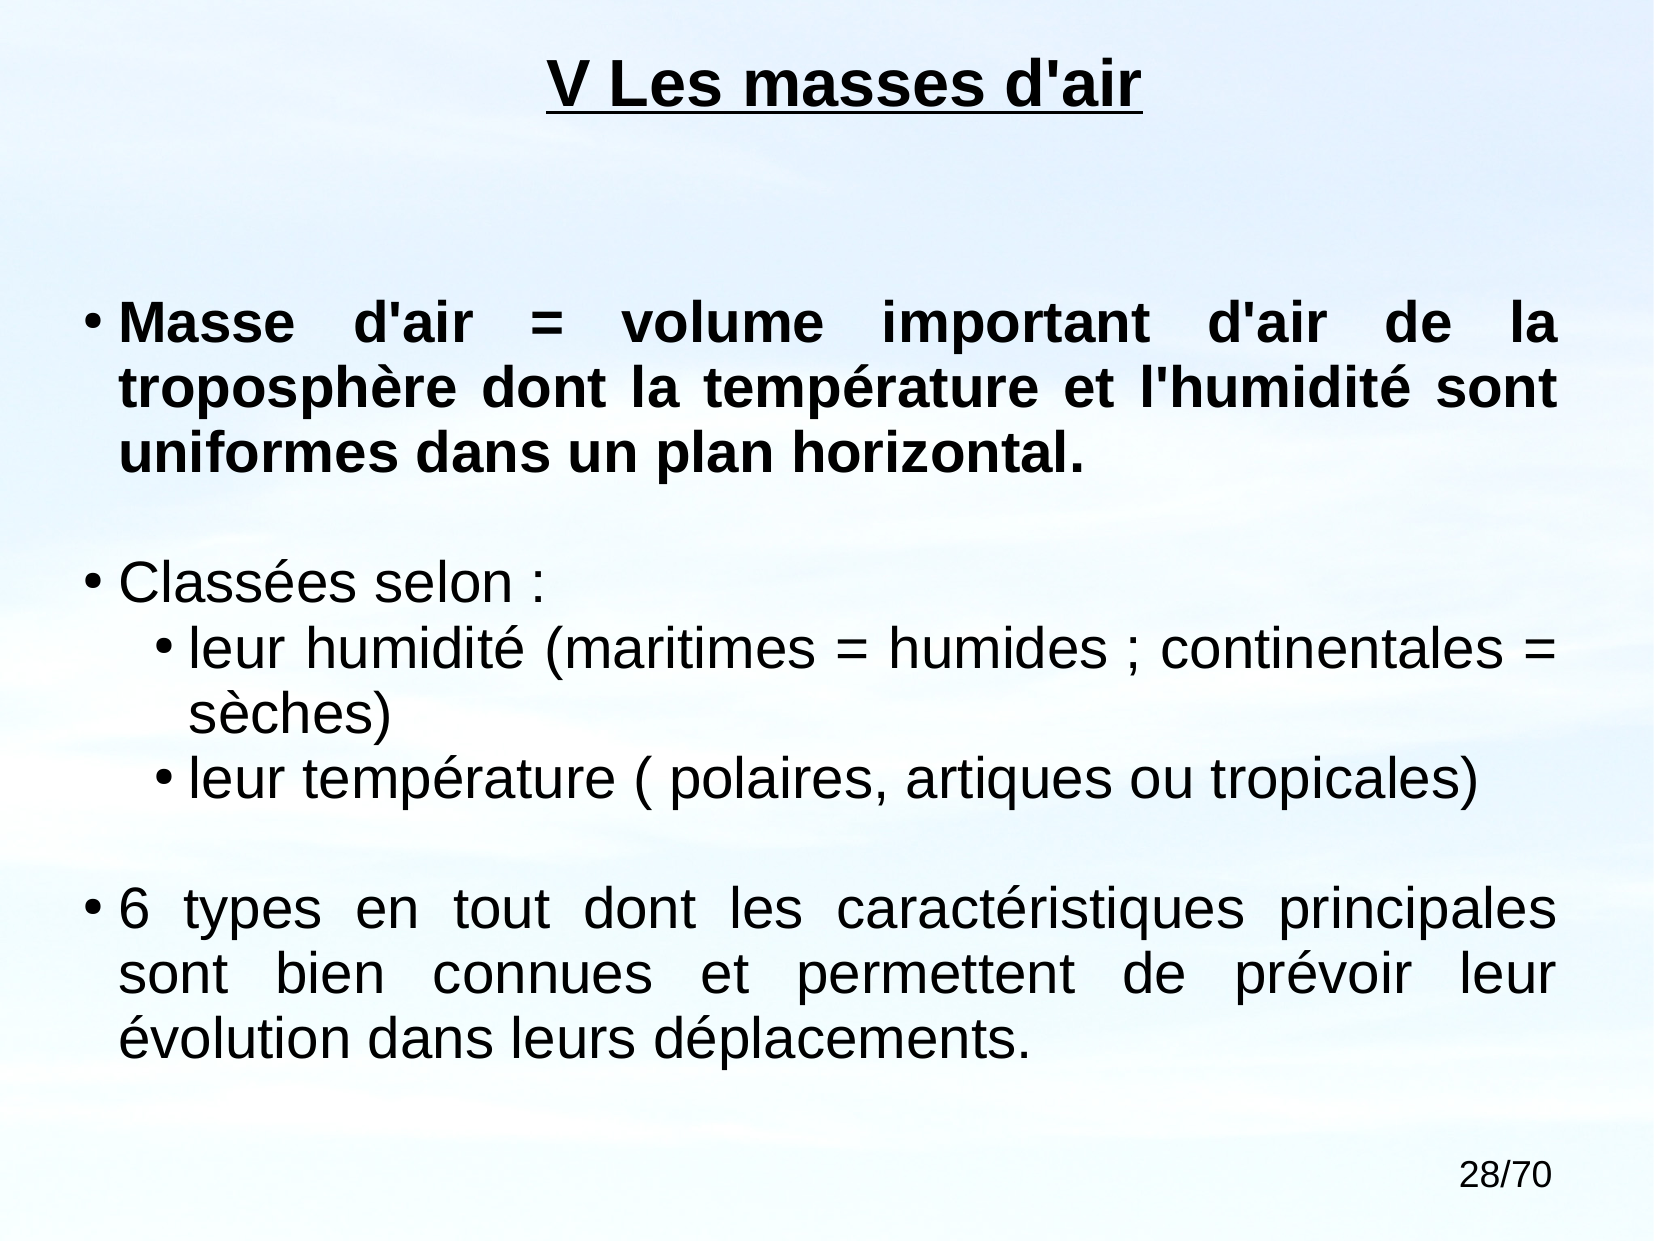

# V Les masses d'air
Masse d'air = volume important d'air de la troposphère dont la température et l'humidité sont uniformes dans un plan horizontal.
Classées selon :
leur humidité (maritimes = humides ; continentales = sèches)
leur température ( polaires, artiques ou tropicales)
6 types en tout dont les caractéristiques principales sont bien connues et permettent de prévoir leur évolution dans leurs déplacements.